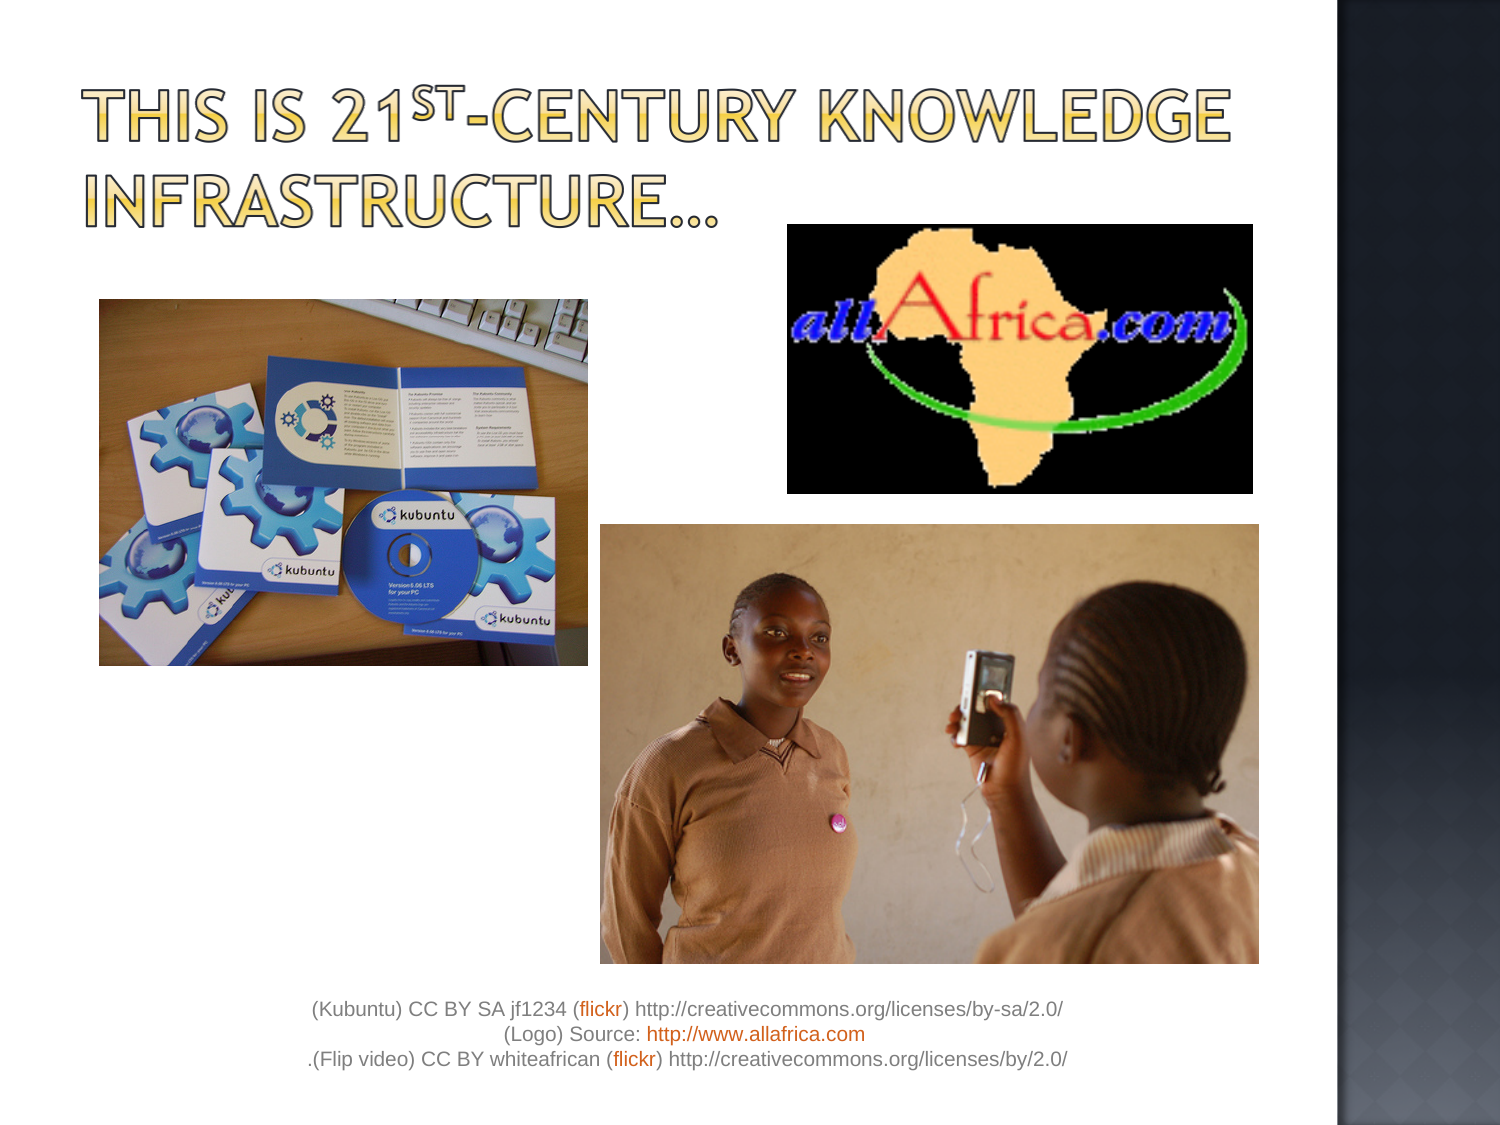

(Kubuntu) CC BY SA jf1234 (flickr) http://creativecommons.org/licenses/by-sa/2.0/
(Logo) Source: http://www.allafrica.com
.(Flip video) CC BY whiteafrican (flickr) http://creativecommons.org/licenses/by/2.0/